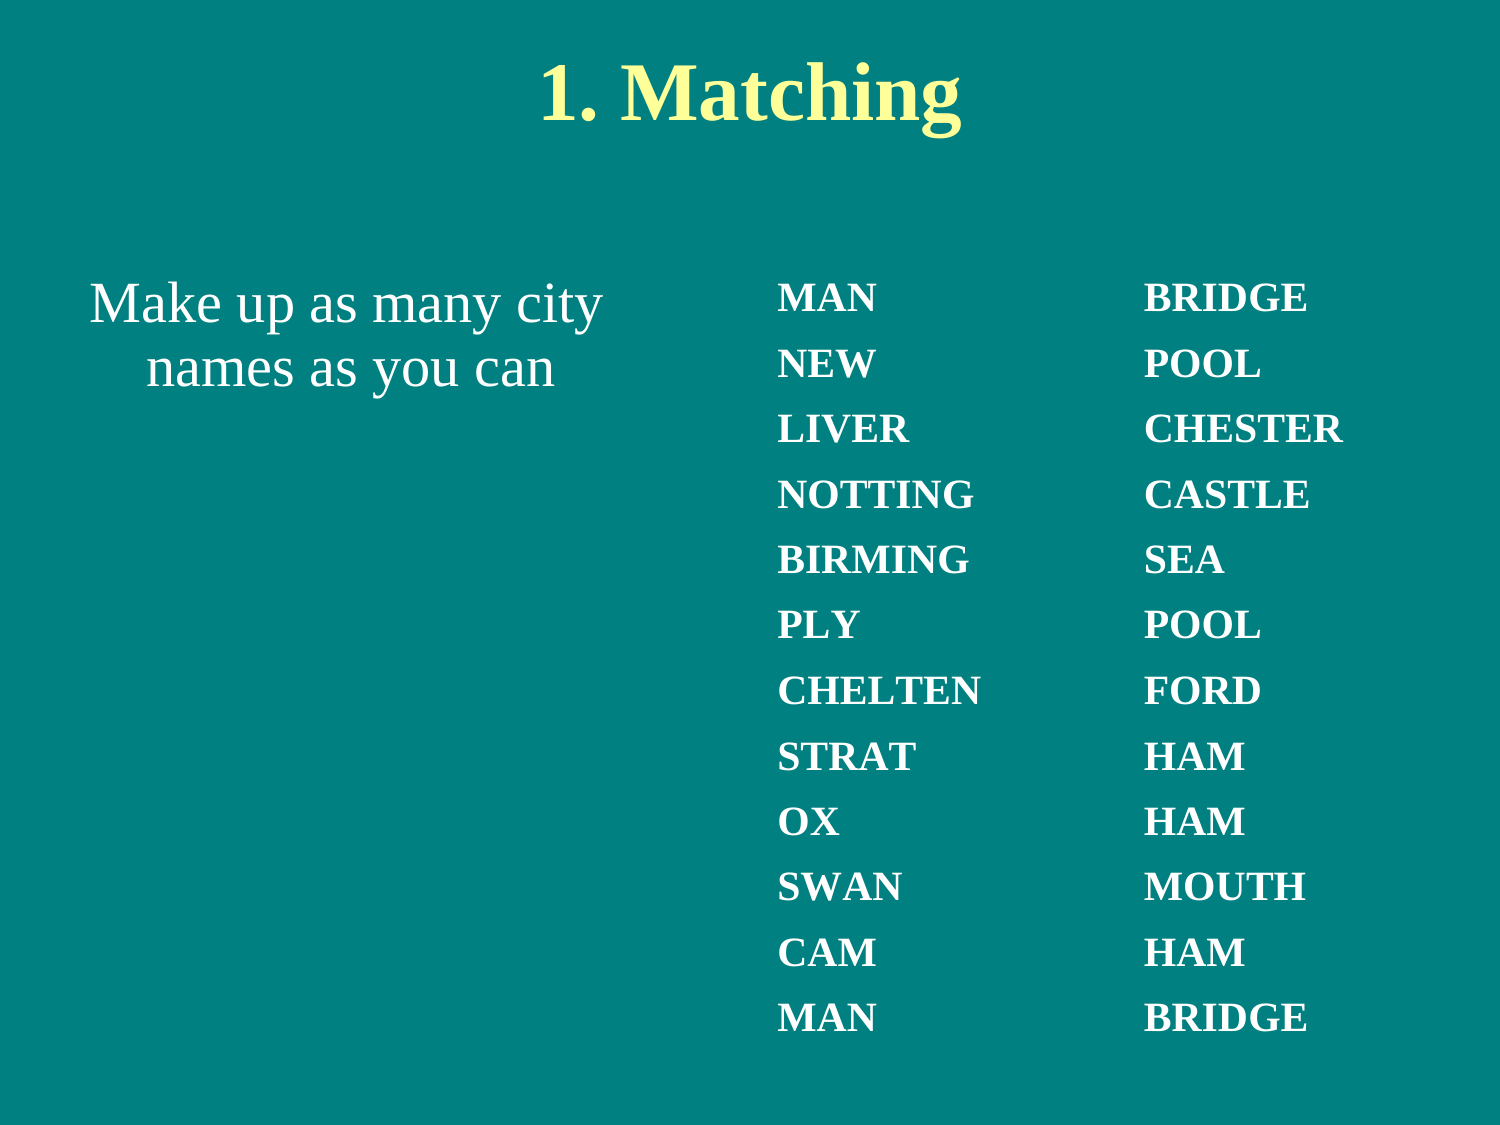

# 1. Matching
Make up as many city names as you can
| MAN | BRIDGE |
| --- | --- |
| NEW | POOL |
| LIVER | CHESTER |
| NOTTING | CASTLE |
| BIRMING | SEA |
| PLY | POOL |
| CHELTEN | FORD |
| STRAT | HAM |
| OX | HAM |
| SWAN | MOUTH |
| CAM | HAM |
| MAN | BRIDGE |